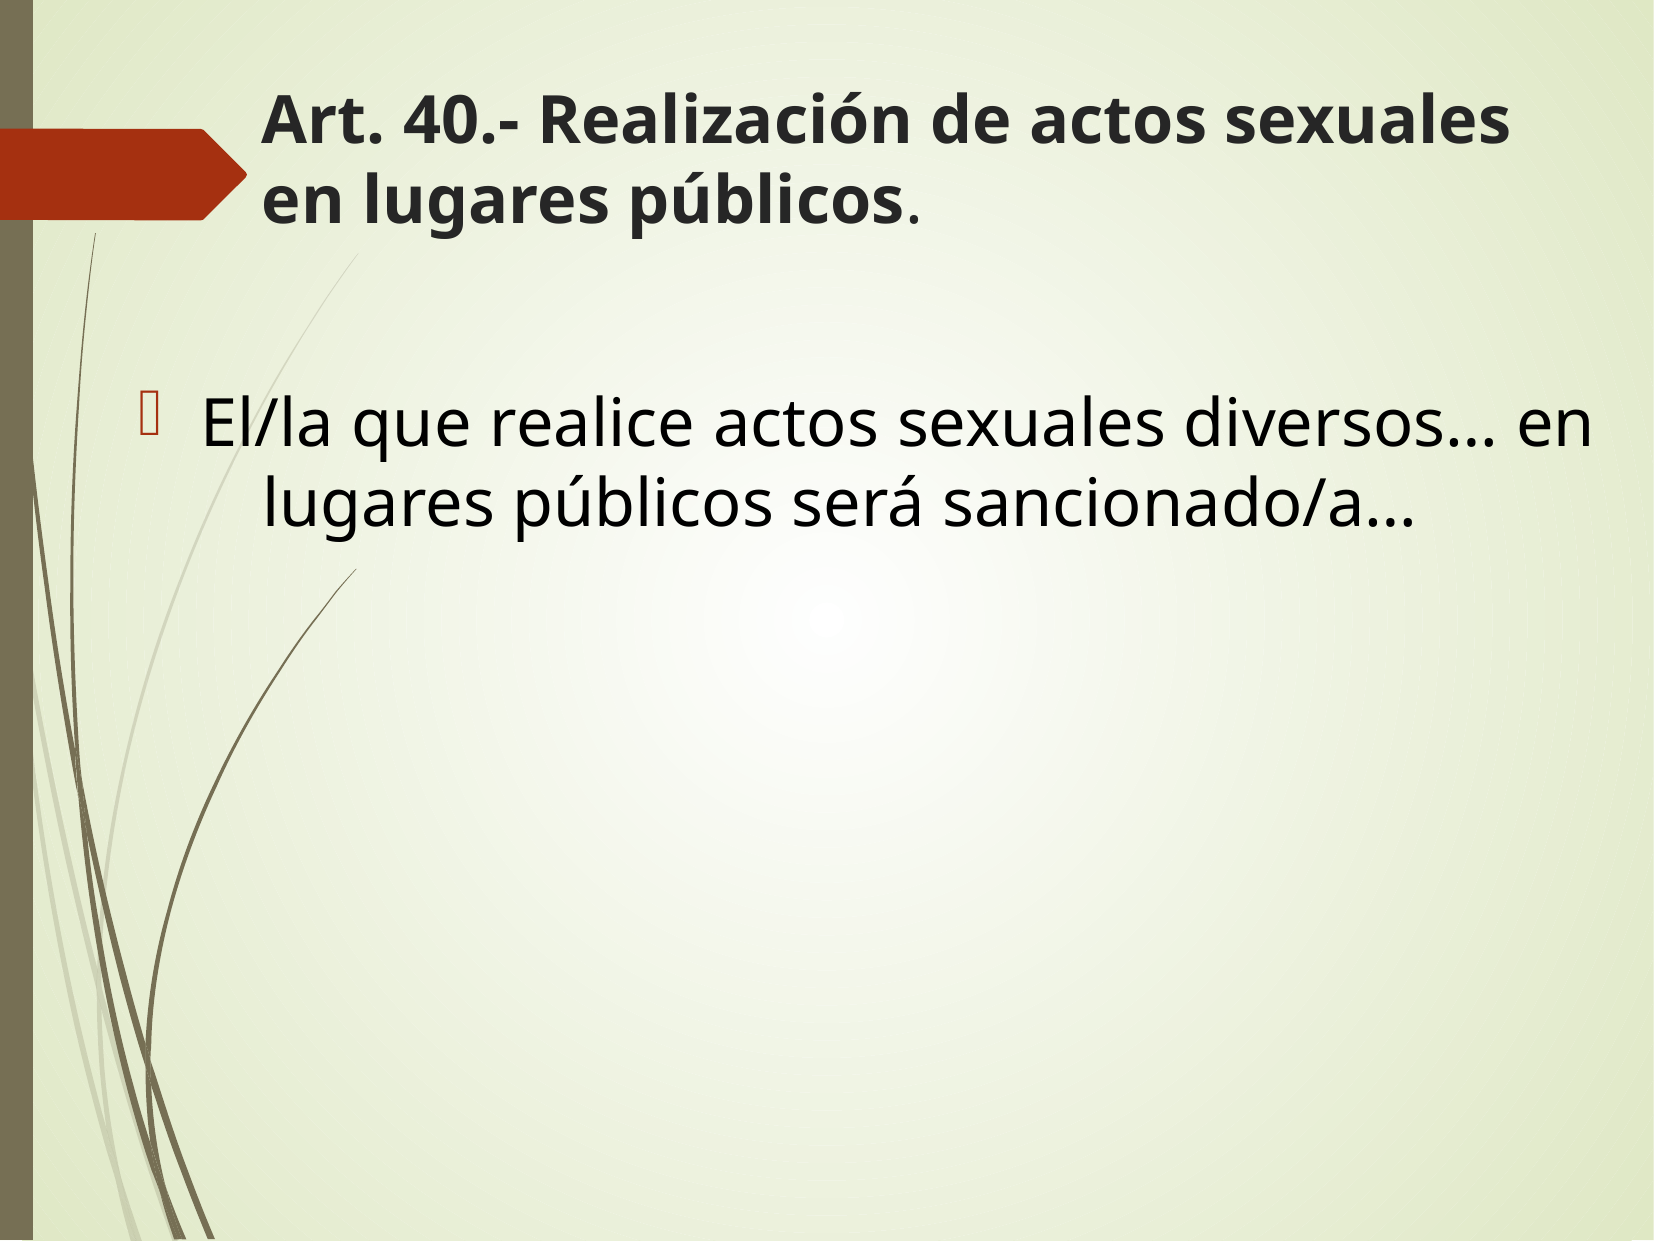

# Art. 40.- Realización de actos sexuales en lugares públicos.
El/la que realice actos sexuales diversos… en lugares públicos será sancionado/a…